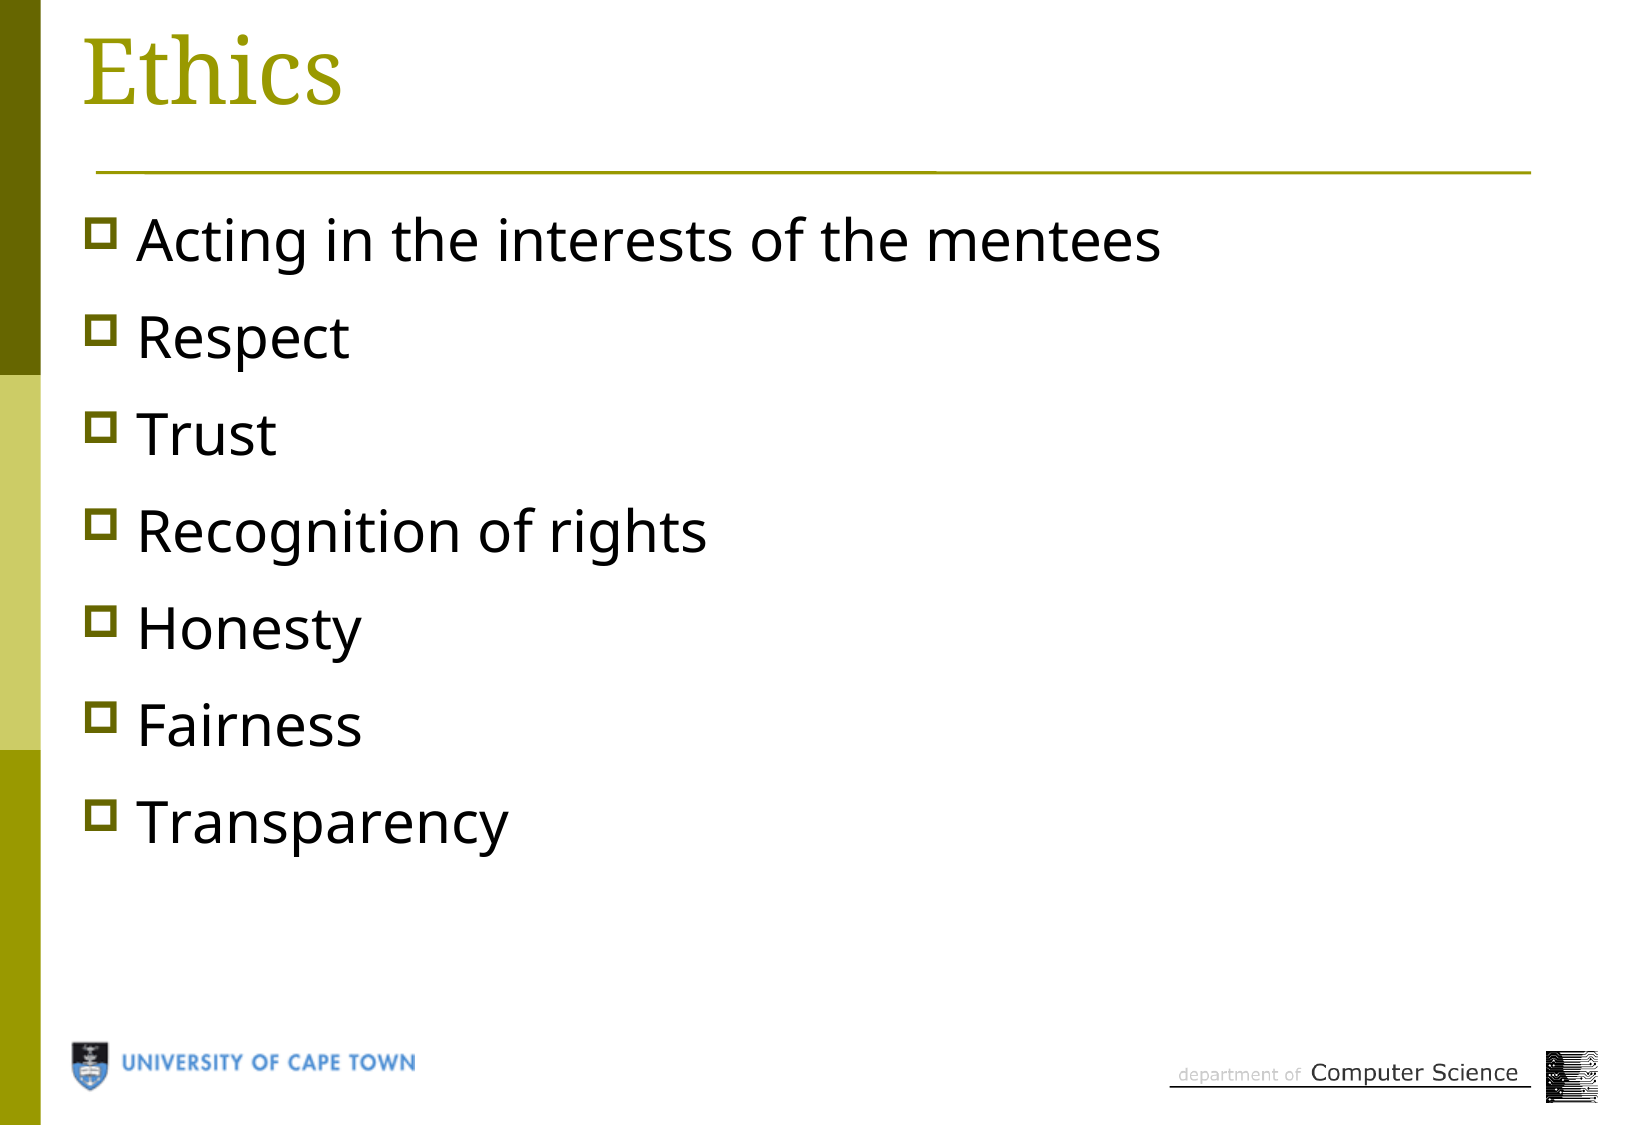

# Ethics
Acting in the interests of the mentees
Respect
Trust
Recognition of rights
Honesty
Fairness
Transparency